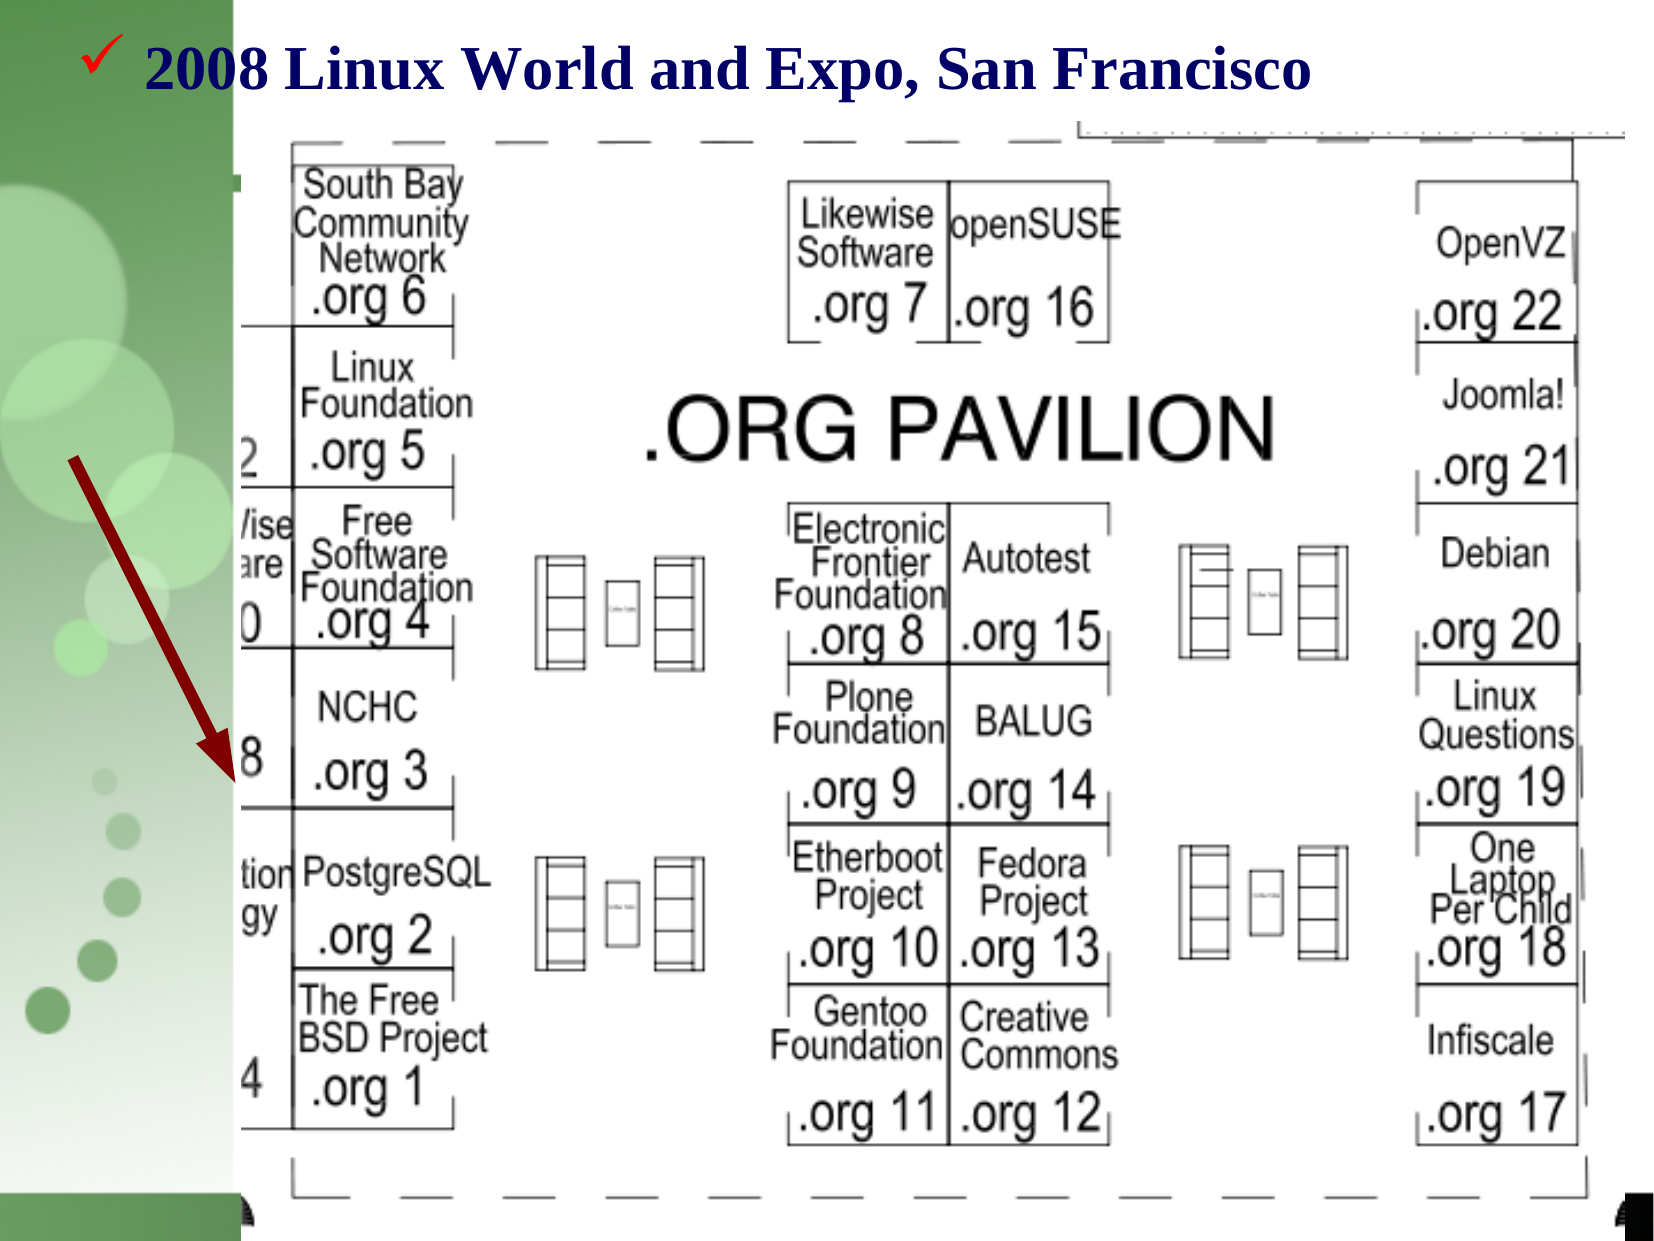

2008 Linux World and Expo, San Francisco